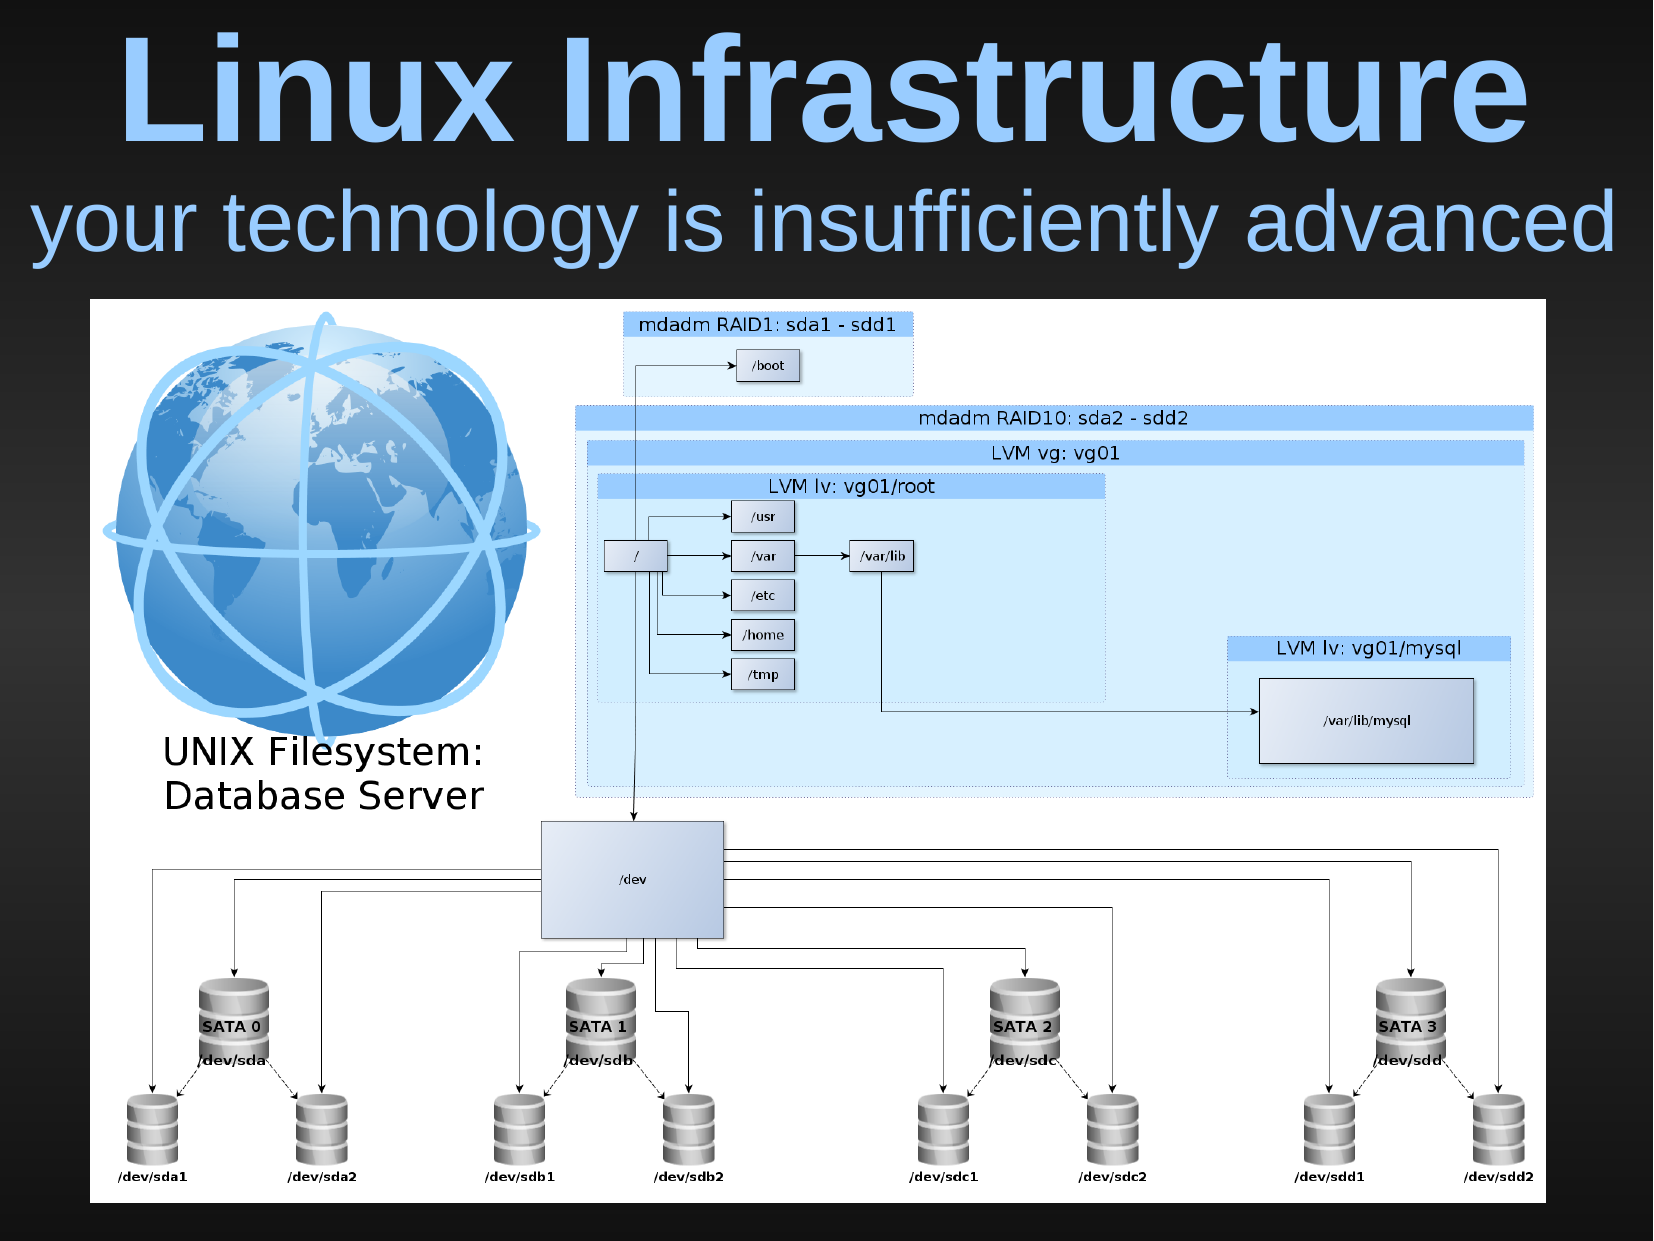

# Linux Infrastructure your technology is insufficiently advanced